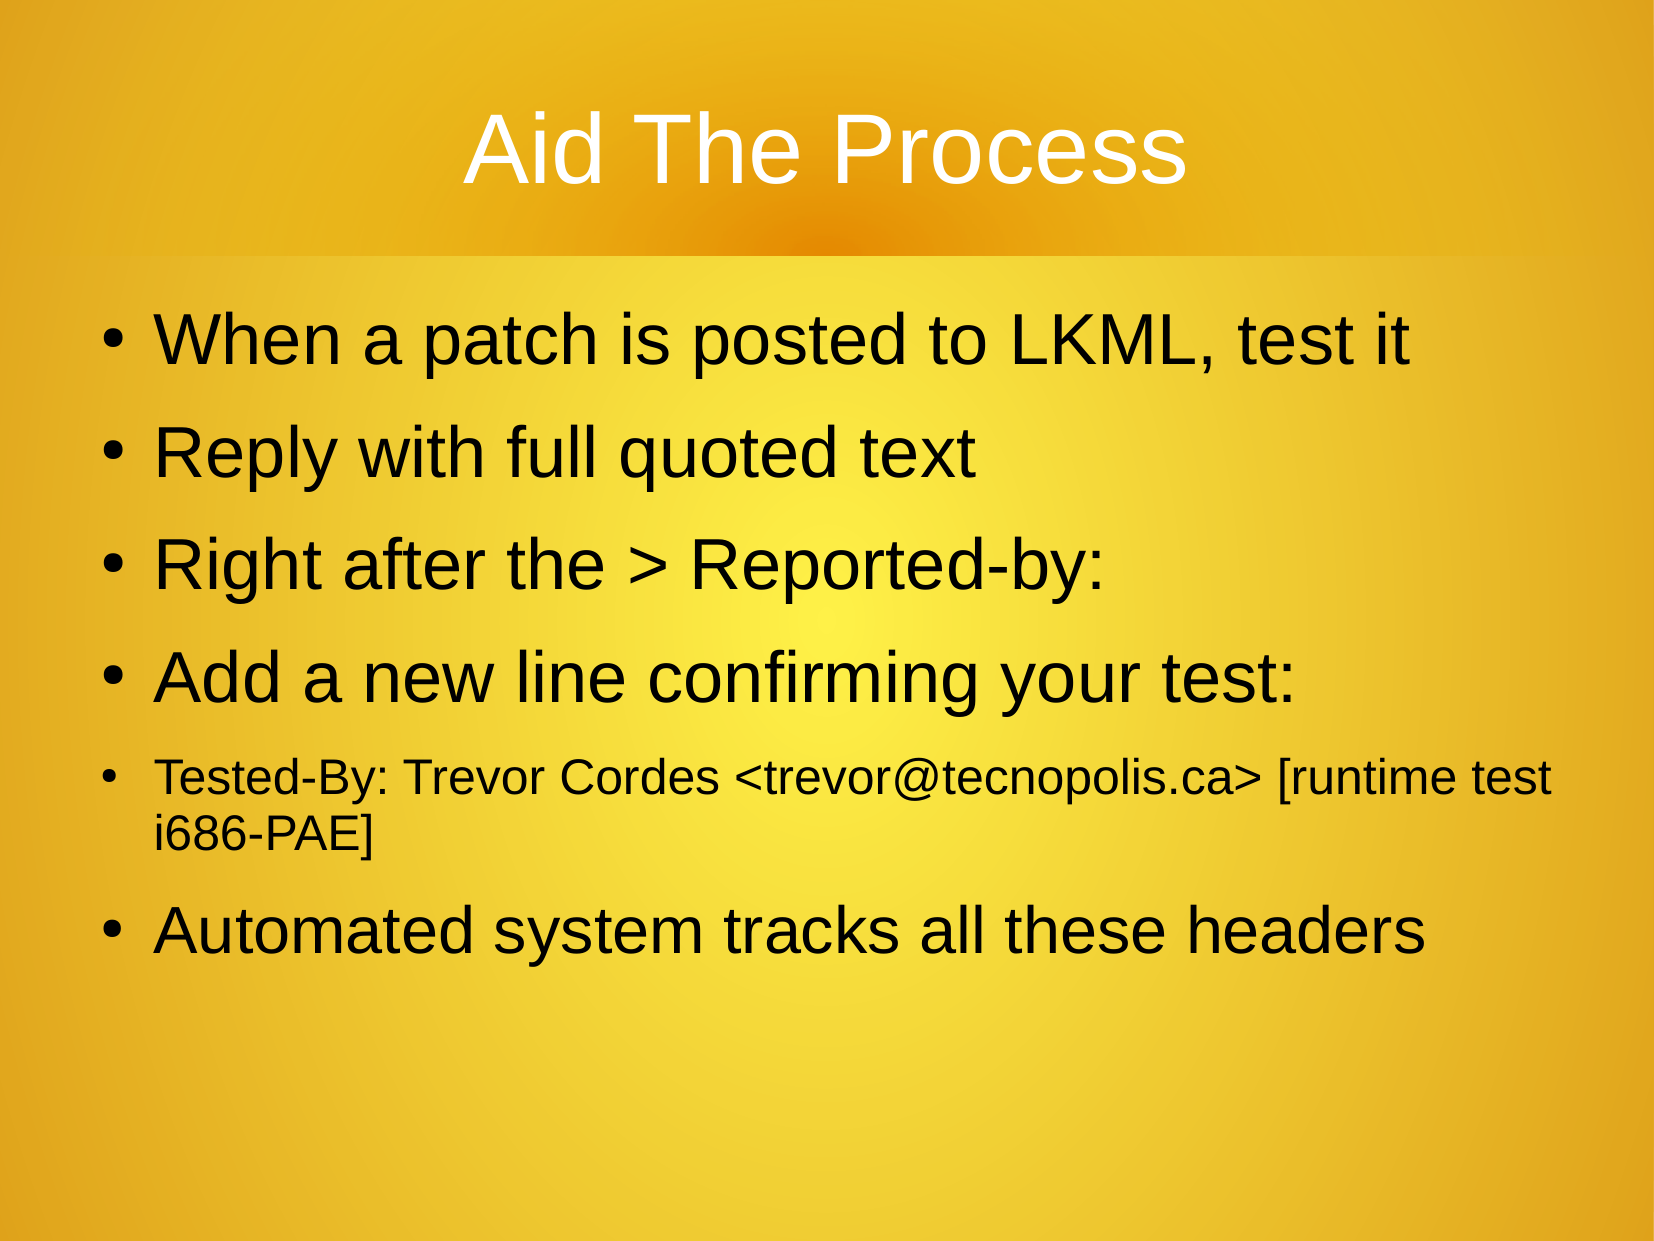

# Aid The Process
When a patch is posted to LKML, test it
Reply with full quoted text
Right after the > Reported-by:
Add a new line confirming your test:
Tested-By: Trevor Cordes <trevor@tecnopolis.ca> [runtime test i686-PAE]
Automated system tracks all these headers